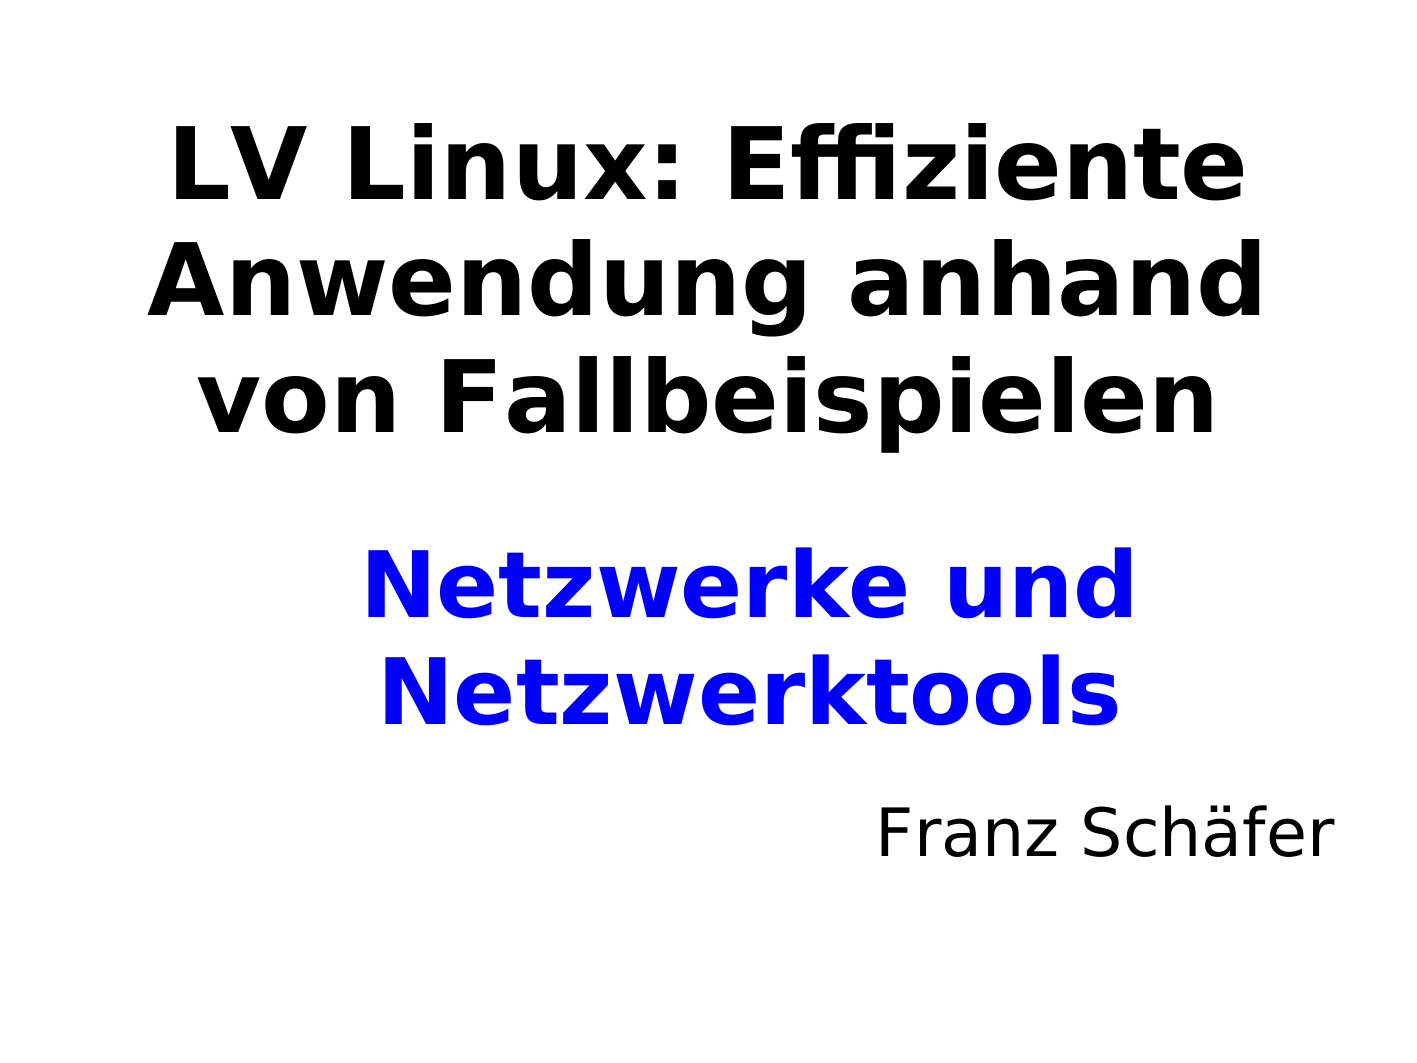

# LV Linux: Effiziente Anwendung anhand von Fallbeispielen
Netzwerke und Netzwerktools
Franz Schäfer